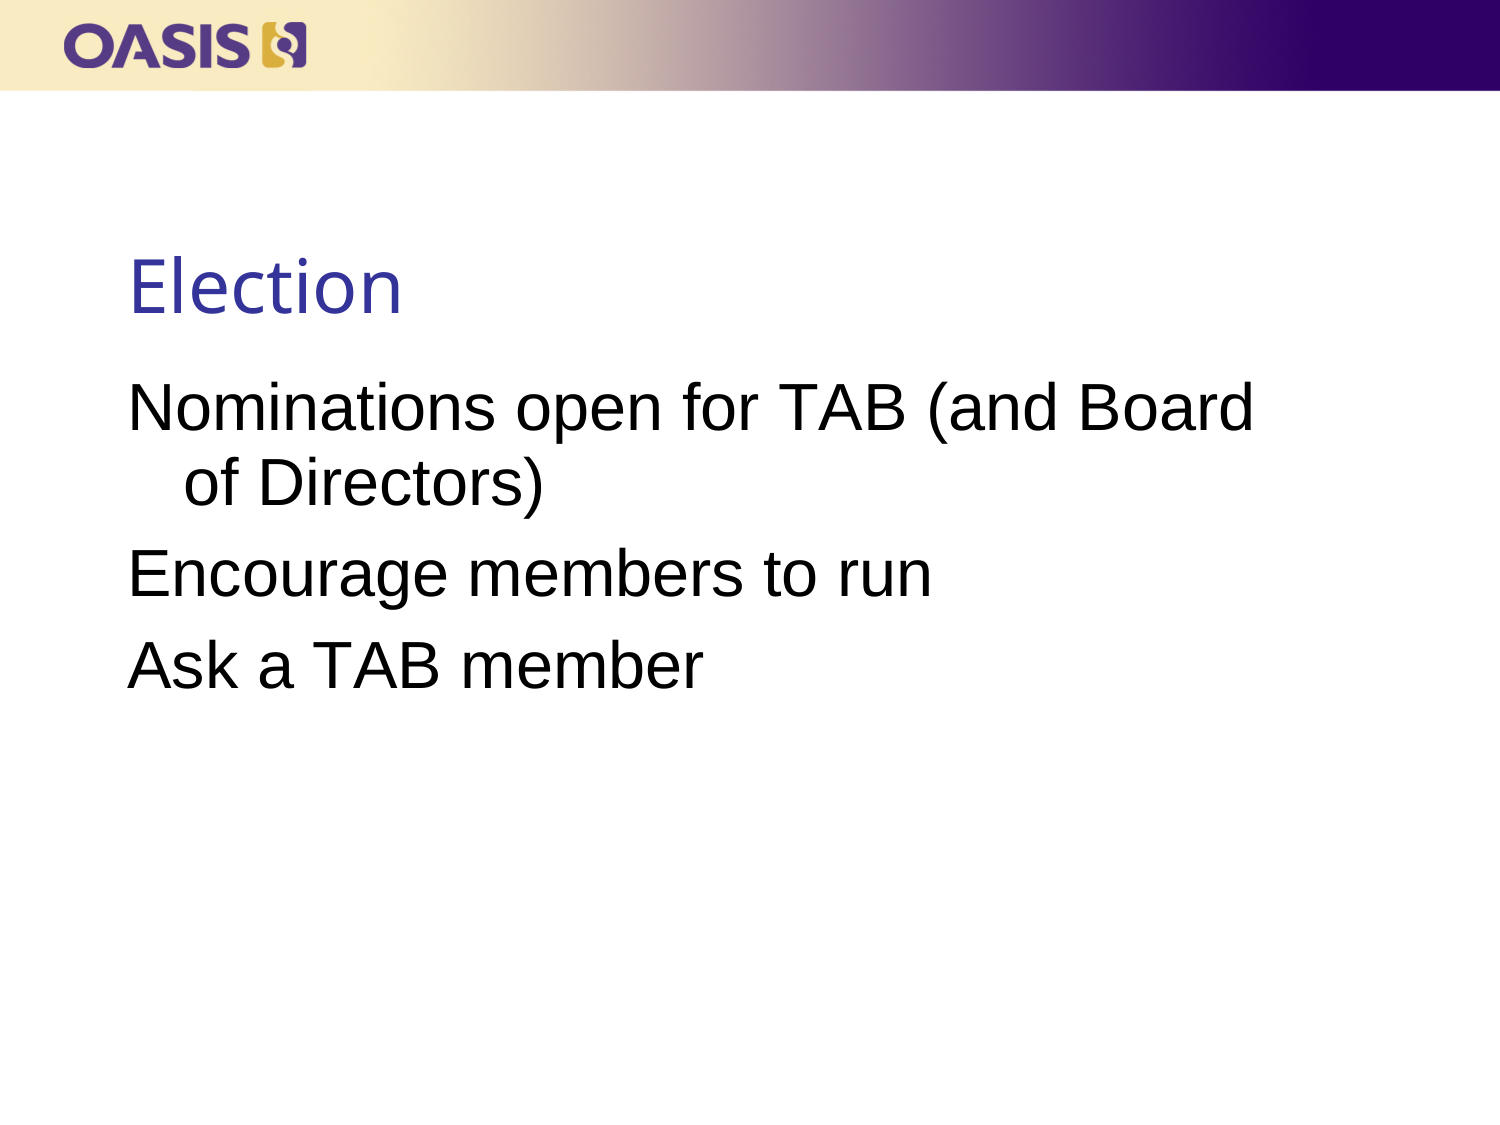

# Election
Nominations open for TAB (and Board of Directors)
Encourage members to run
Ask a TAB member